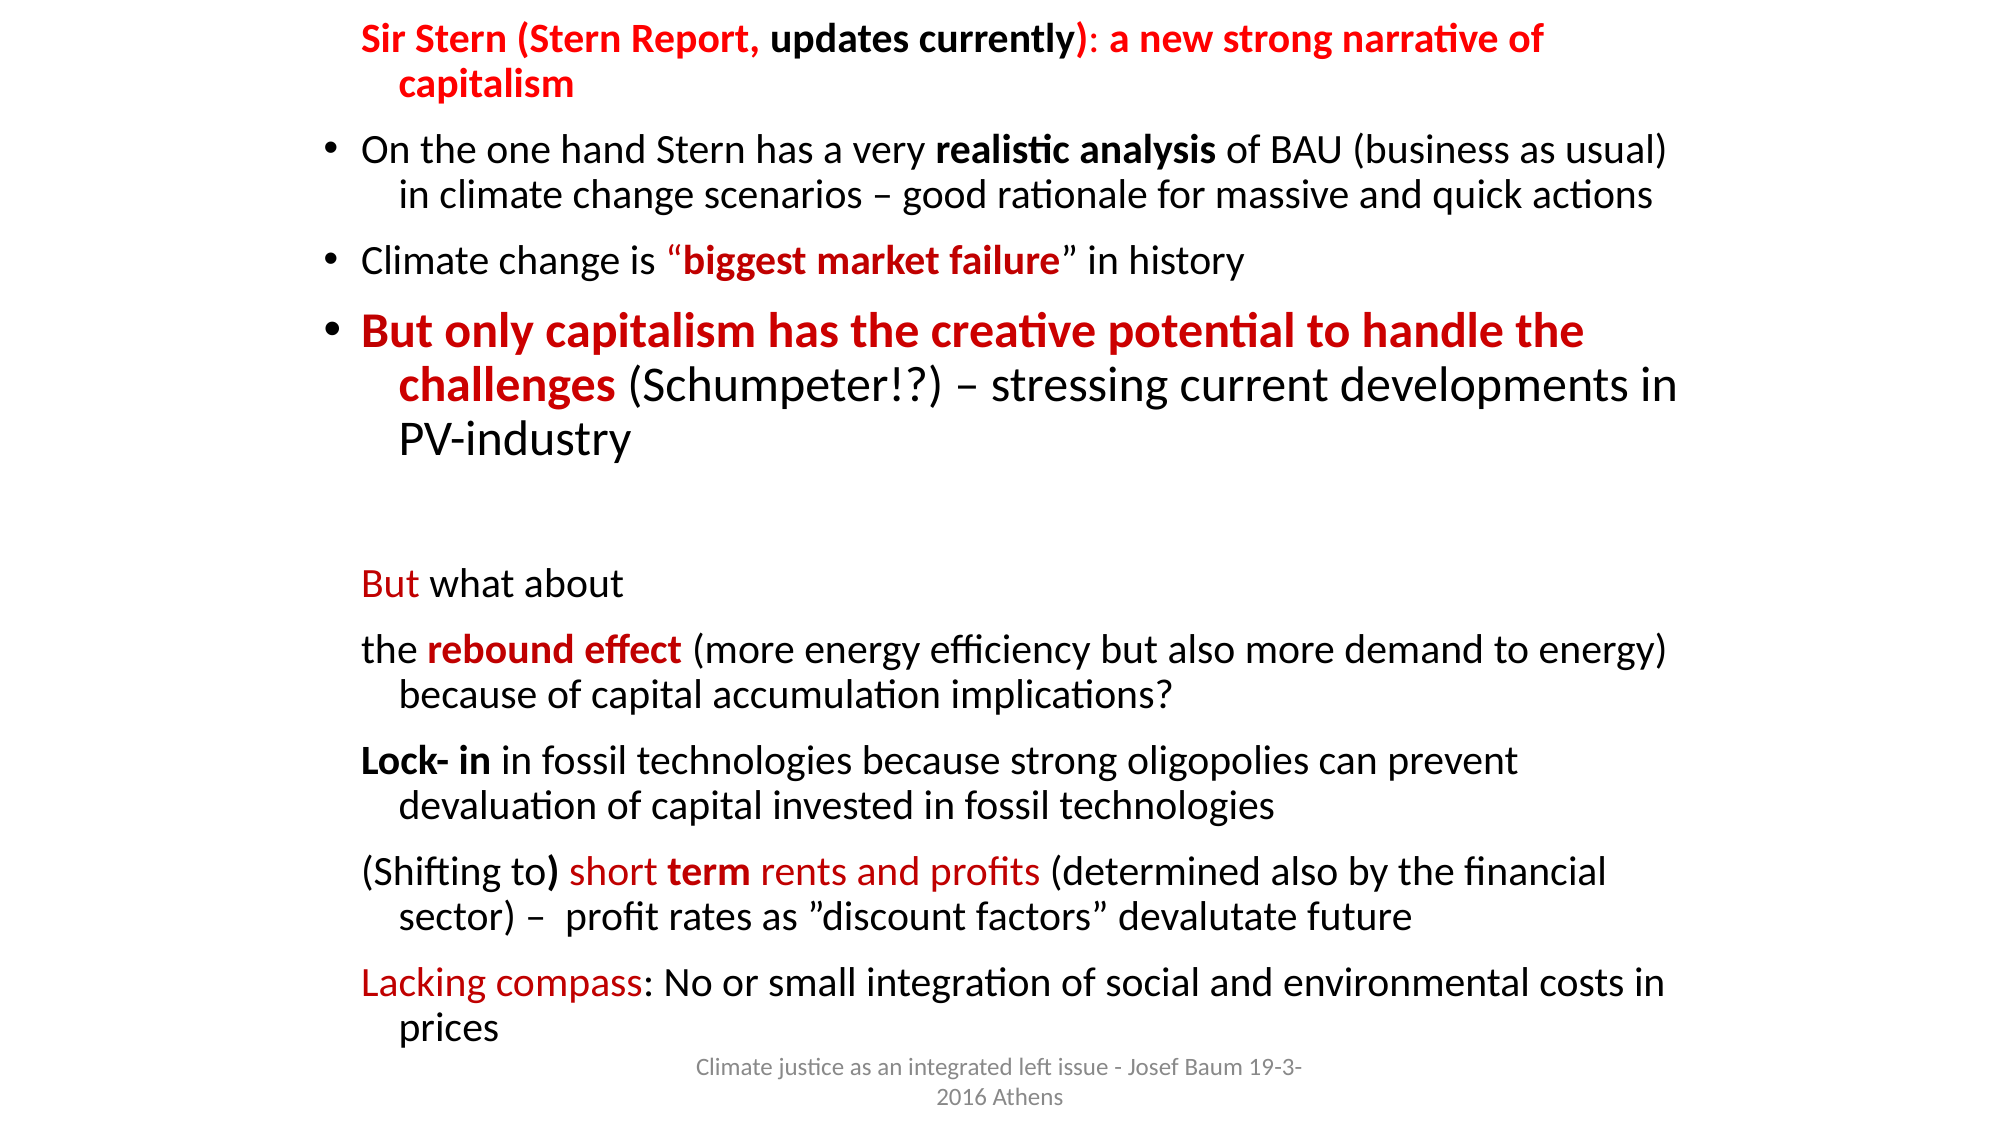

Sir Stern (Stern Report, updates currently): a new strong narrative of capitalism
On the one hand Stern has a very realistic analysis of BAU (business as usual) in climate change scenarios – good rationale for massive and quick actions
Climate change is “biggest market failure” in history
But only capitalism has the creative potential to handle the challenges (Schumpeter!?) – stressing current developments in PV-industry
But what about
the rebound effect (more energy efficiency but also more demand to energy) because of capital accumulation implications?
Lock- in in fossil technologies because strong oligopolies can prevent devaluation of capital invested in fossil technologies
(Shifting to) short term rents and profits (determined also by the financial sector) – profit rates as ”discount factors” devalutate future
Lacking compass: No or small integration of social and environmental costs in prices
#
Climate justice as an integrated left issue - Josef Baum 19-3-2016 Athens